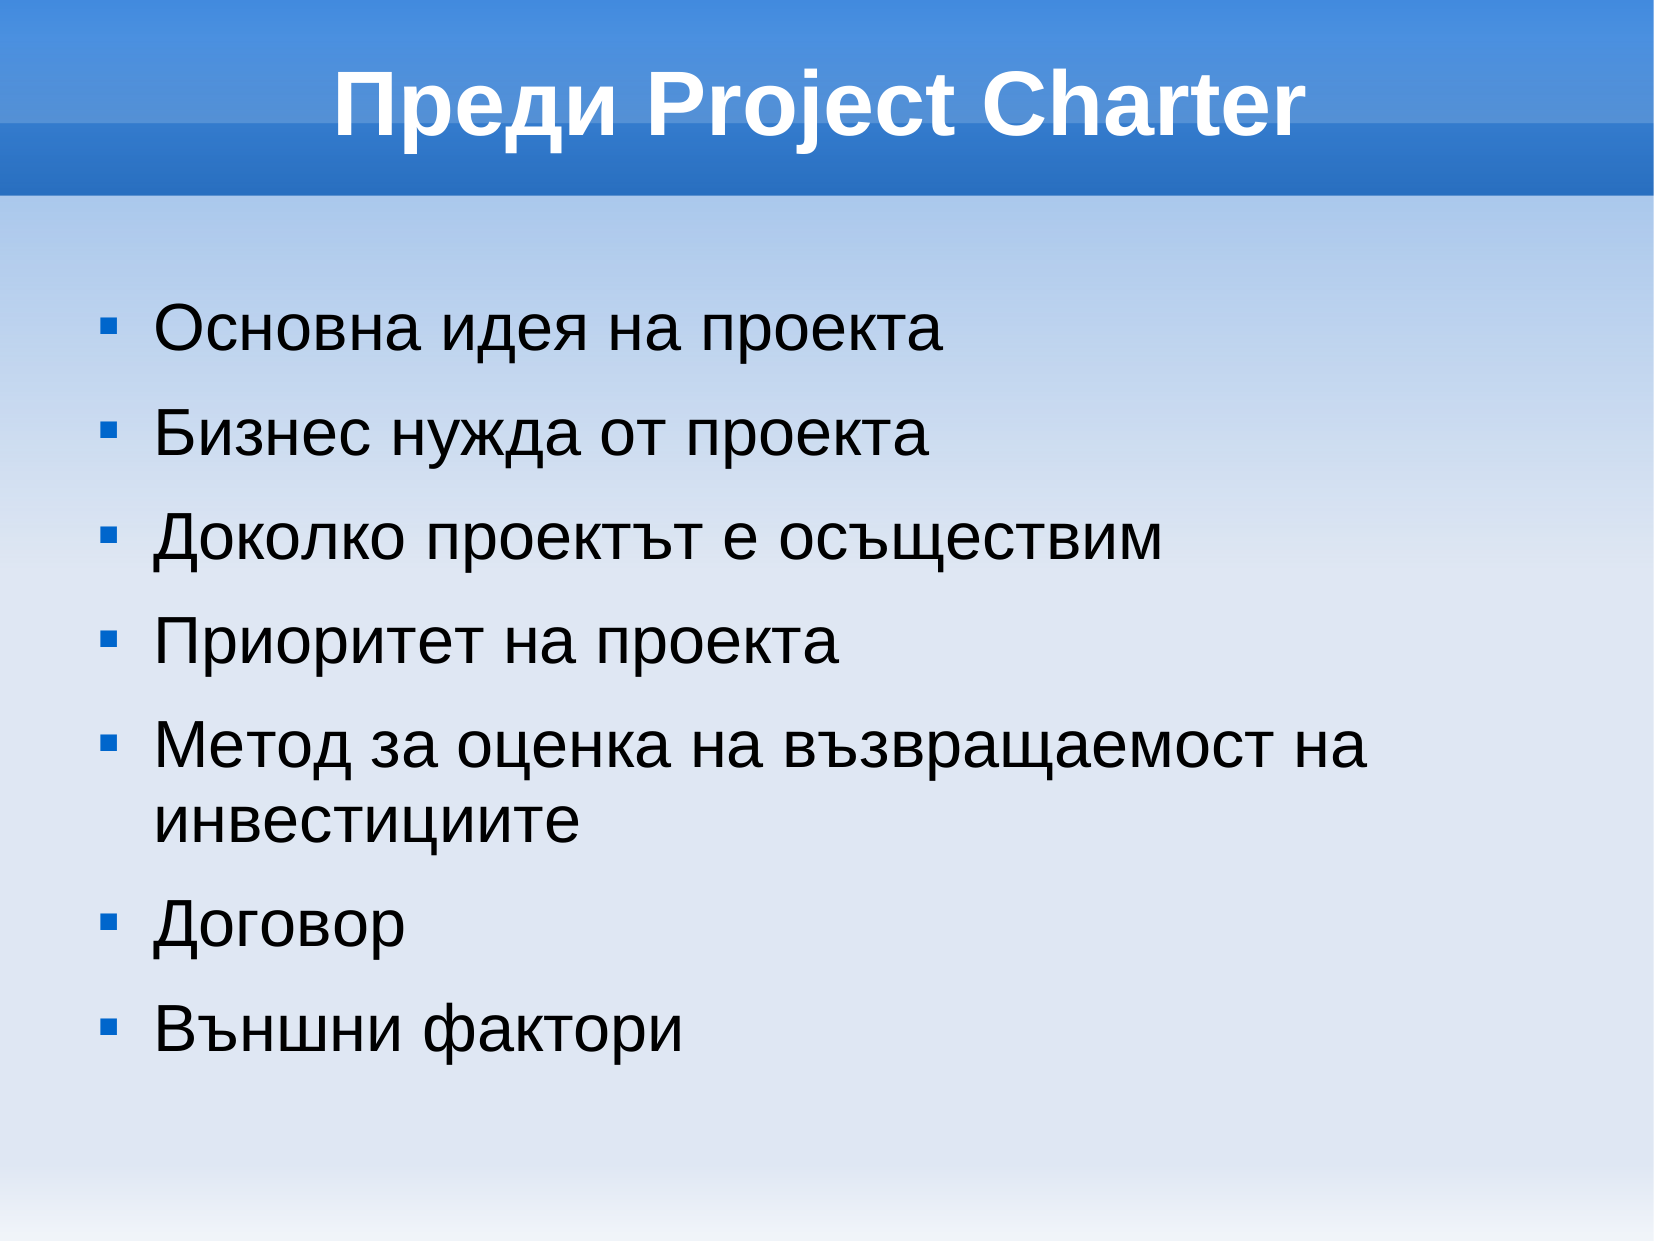

# Преди Project Charter
Основна идея на проекта
Бизнес нужда от проекта
Доколко проектът е осъществим
Приоритет на проекта
Метод за оценка на възвращаемост на инвестициите
Договор
Външни фактори